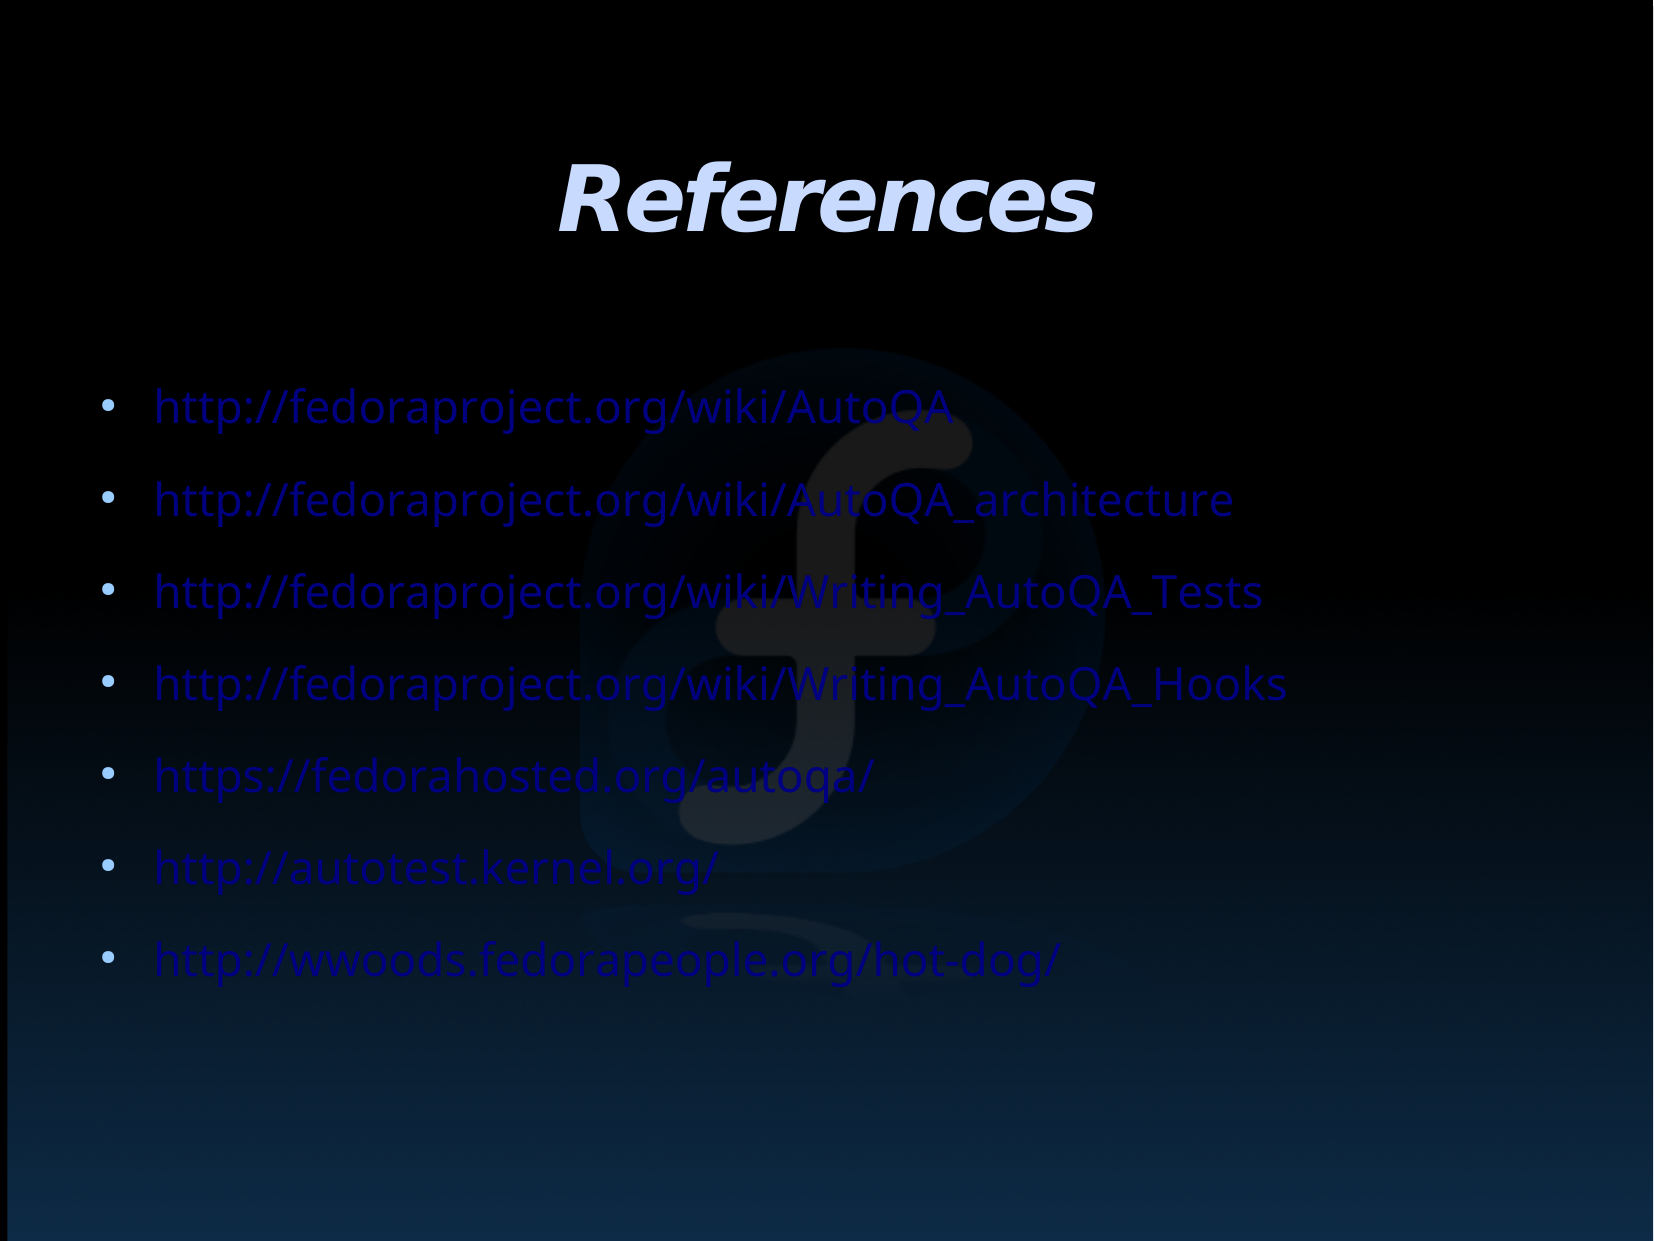

# References
http://fedoraproject.org/wiki/AutoQA
http://fedoraproject.org/wiki/AutoQA_architecture
http://fedoraproject.org/wiki/Writing_AutoQA_Tests
http://fedoraproject.org/wiki/Writing_AutoQA_Hooks
https://fedorahosted.org/autoqa/
http://autotest.kernel.org/
http://wwoods.fedorapeople.org/hot-dog/